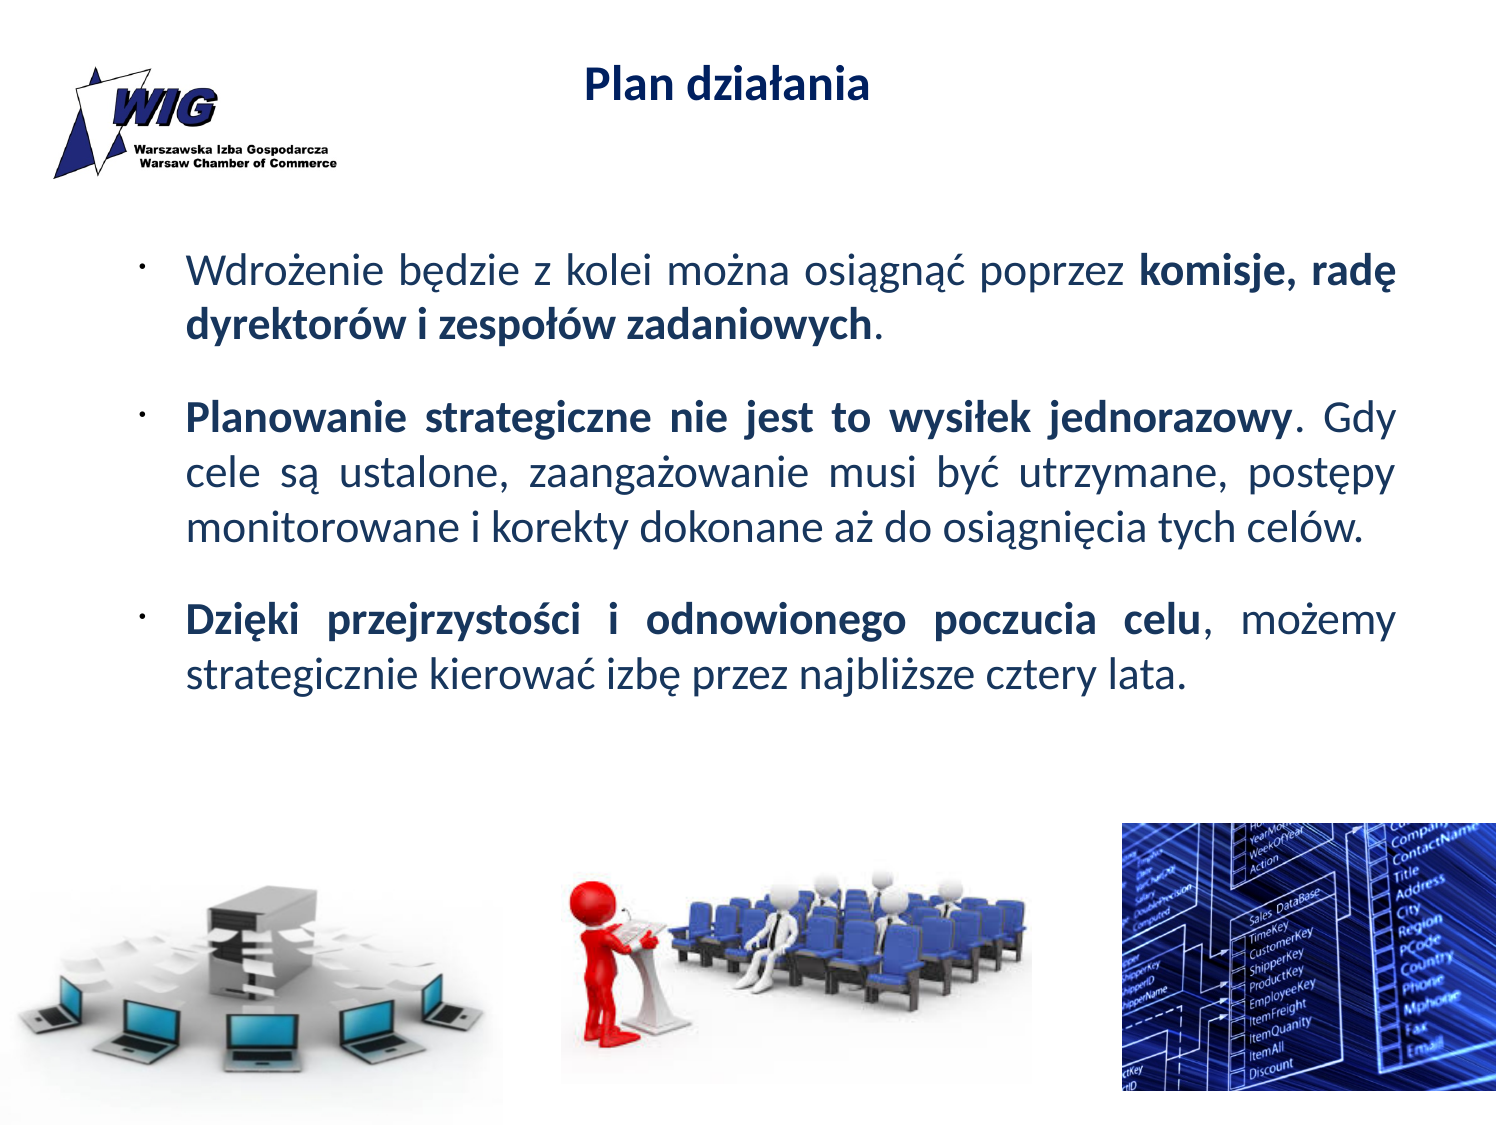

# Plan działania
Wdrożenie będzie z kolei można osiągnąć poprzez komisje, radę dyrektorów i zespołów zadaniowych.
Planowanie strategiczne nie jest to wysiłek jednorazowy. Gdy cele są ustalone, zaangażowanie musi być utrzymane, postępy monitorowane i korekty dokonane aż do osiągnięcia tych celów.
Dzięki przejrzystości i odnowionego poczucia celu, możemy strategicznie kierować izbę przez najbliższe cztery lata.